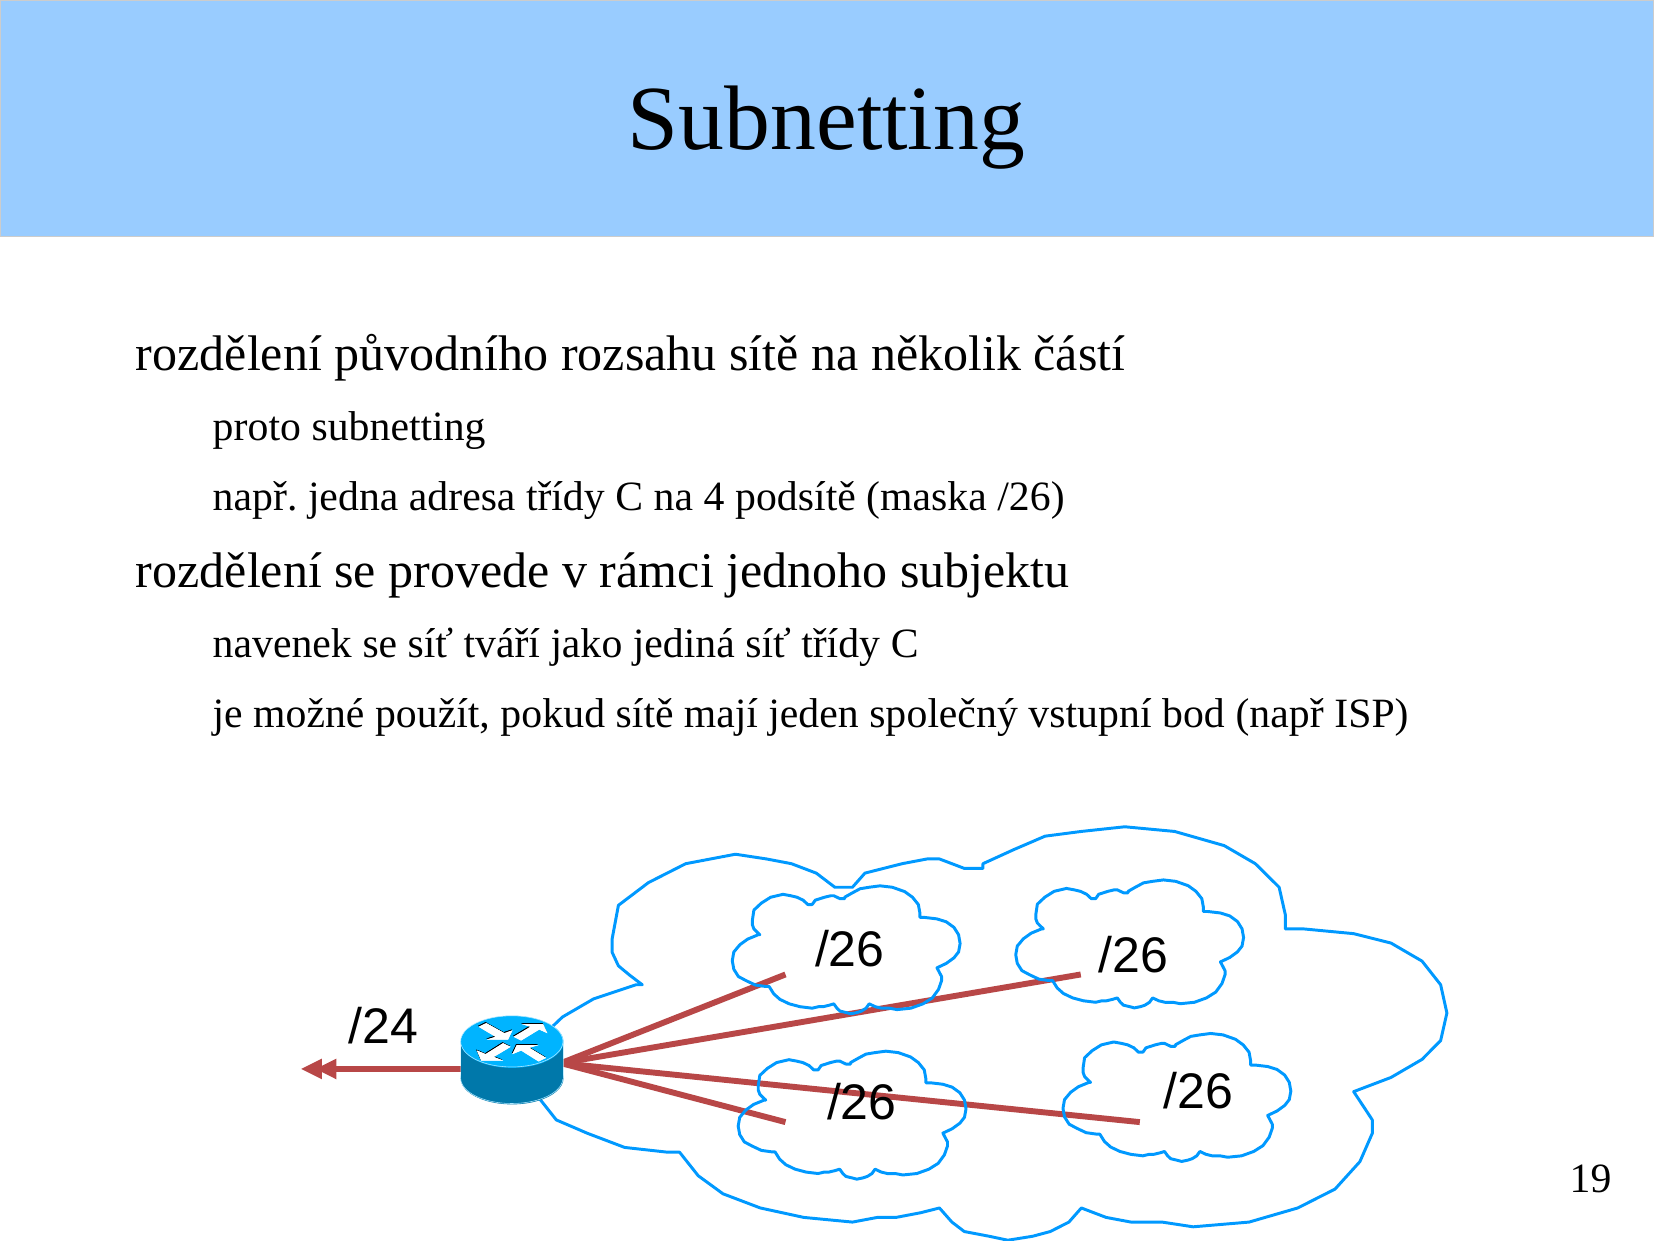

# Subnetting
rozdělení původního rozsahu sítě na několik částí
proto subnetting
např. jedna adresa třídy C na 4 podsítě (maska /26)
rozdělení se provede v rámci jednoho subjektu
navenek se síť tváří jako jediná síť třídy C
je možné použít, pokud sítě mají jeden společný vstupní bod (např ISP)
/26
/26
/24
/26
/26